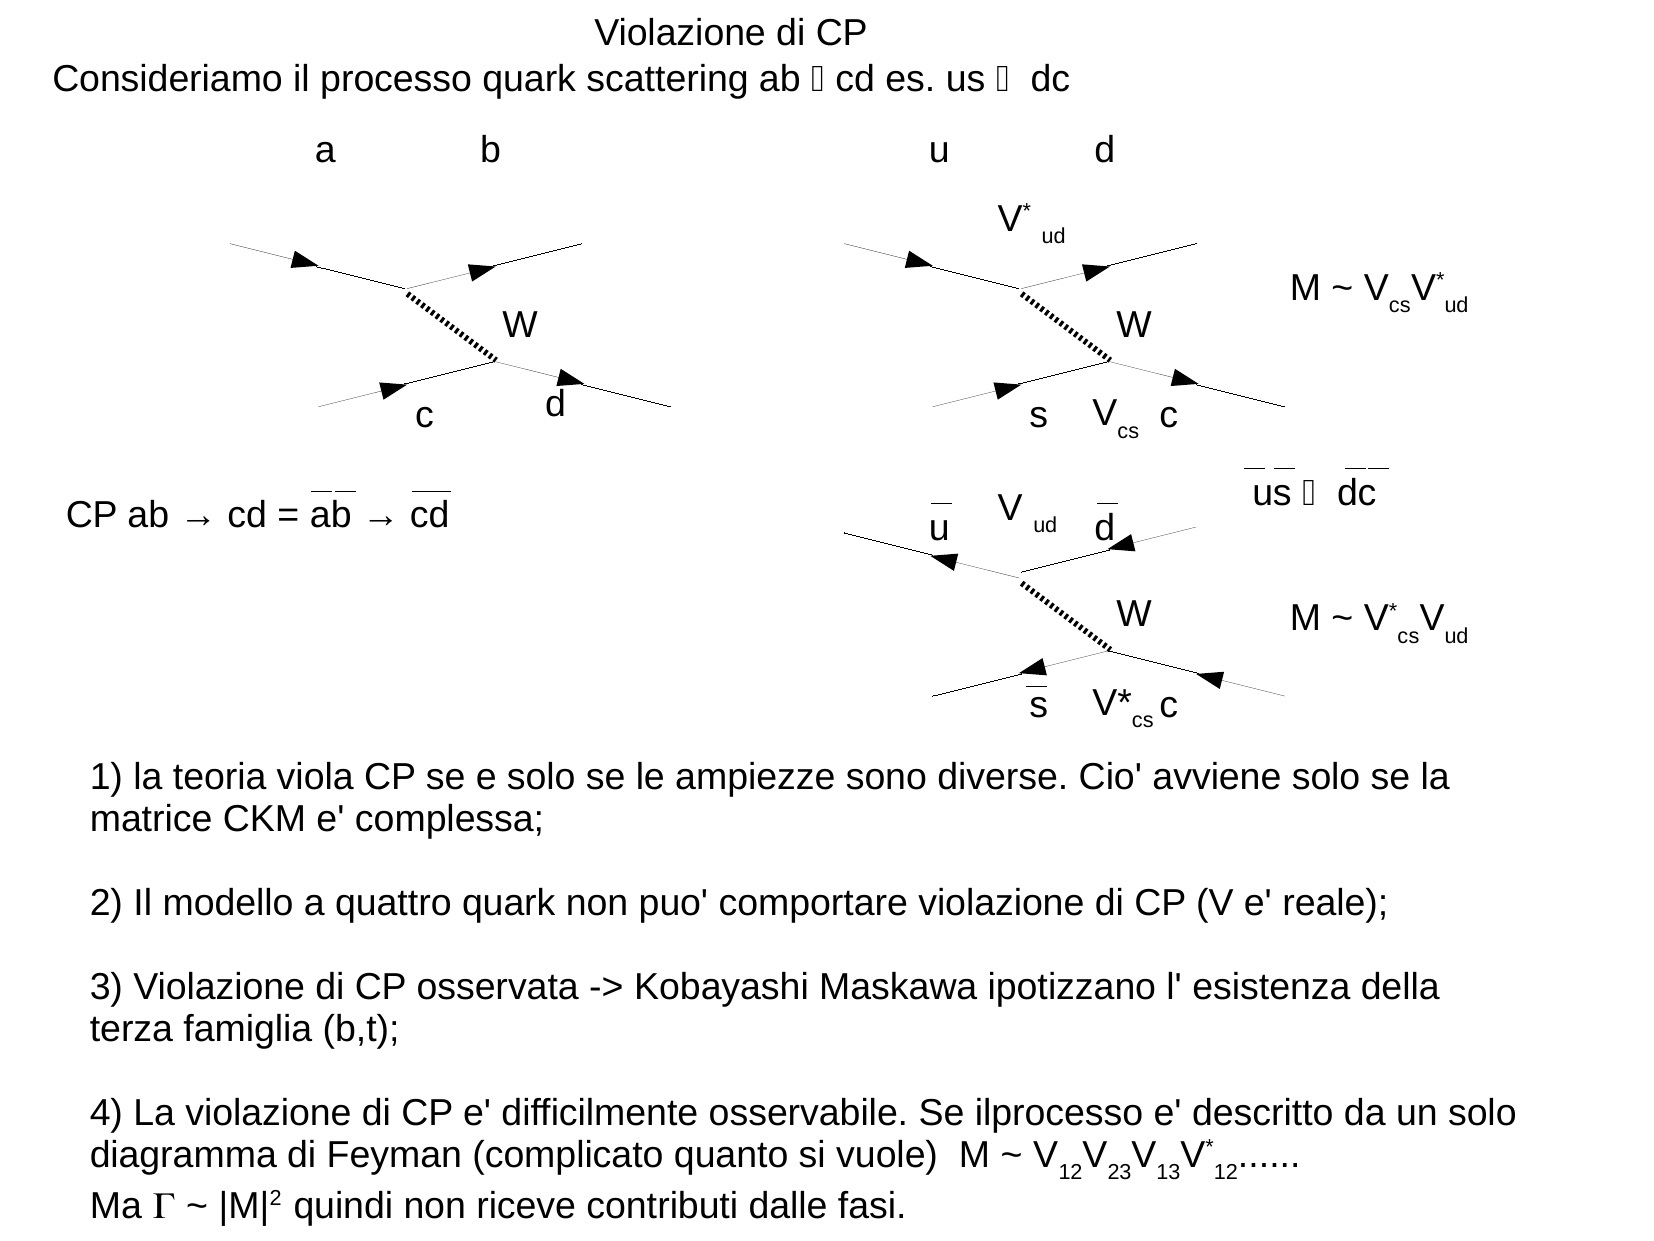

Violazione di CP
Consideriamo il processo quark scattering ab  cd es. us  dc
a
b
u
d
V* ud
M ~ VcsV*ud
W
W
d
Vcs
c
s
c
us  dc
V ud
 CP ab → cd = ab → cd
u
d
W
M ~ V*csVud
V*cs
s
c
1) la teoria viola CP se e solo se le ampiezze sono diverse. Cio' avviene solo se la matrice CKM e' complessa;
2) Il modello a quattro quark non puo' comportare violazione di CP (V e' reale);
3) Violazione di CP osservata -> Kobayashi Maskawa ipotizzano l' esistenza della terza famiglia (b,t);
4) La violazione di CP e' difficilmente osservabile. Se ilprocesso e' descritto da un solo diagramma di Feyman (complicato quanto si vuole) M ~ V12V23V13V*12......
Ma G ~ |M|2 quindi non riceve contributi dalle fasi.